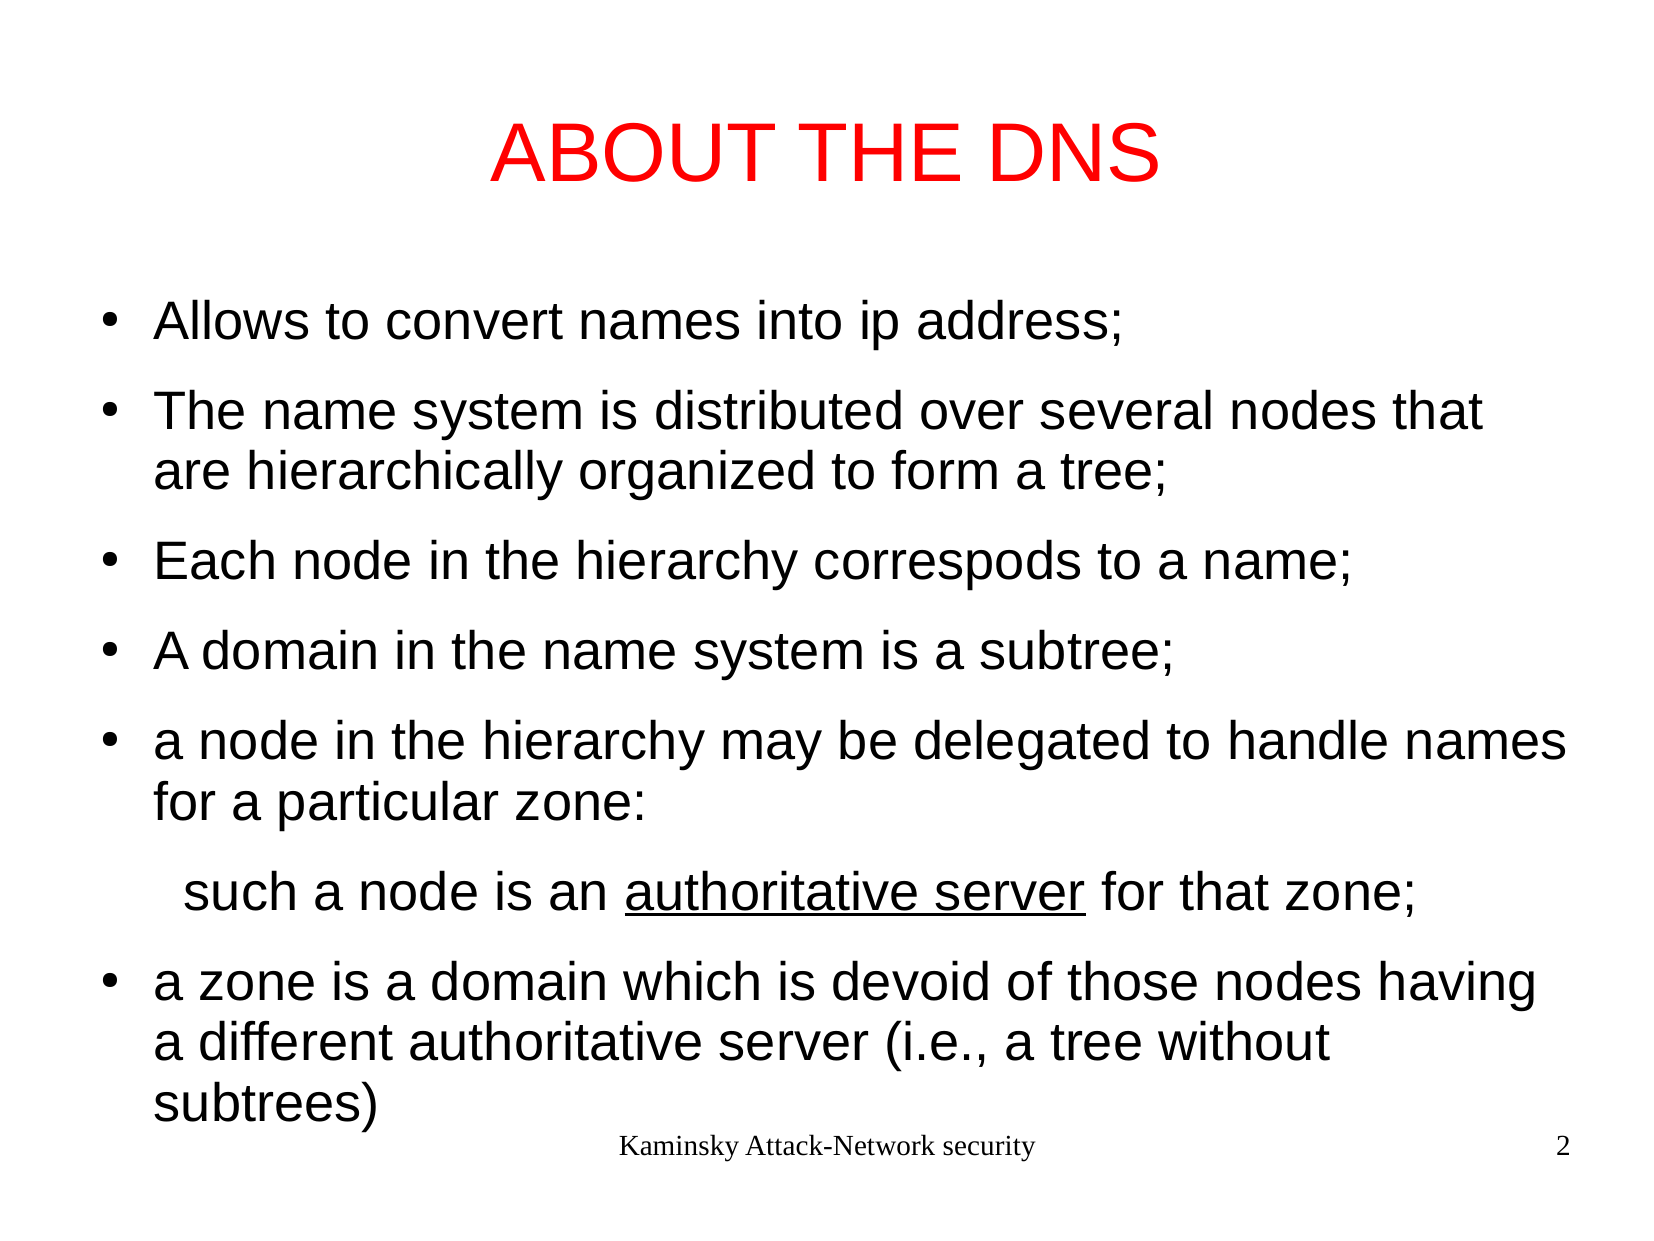

# ABOUT THE DNS
Allows to convert names into ip address;
The name system is distributed over several nodes that are hierarchically organized to form a tree;
Each node in the hierarchy correspods to a name;
A domain in the name system is a subtree;
a node in the hierarchy may be delegated to handle names for a particular zone:
 such a node is an authoritative server for that zone;
a zone is a domain which is devoid of those nodes having a different authoritative server (i.e., a tree without subtrees)
Kaminsky Attack-Network security
2